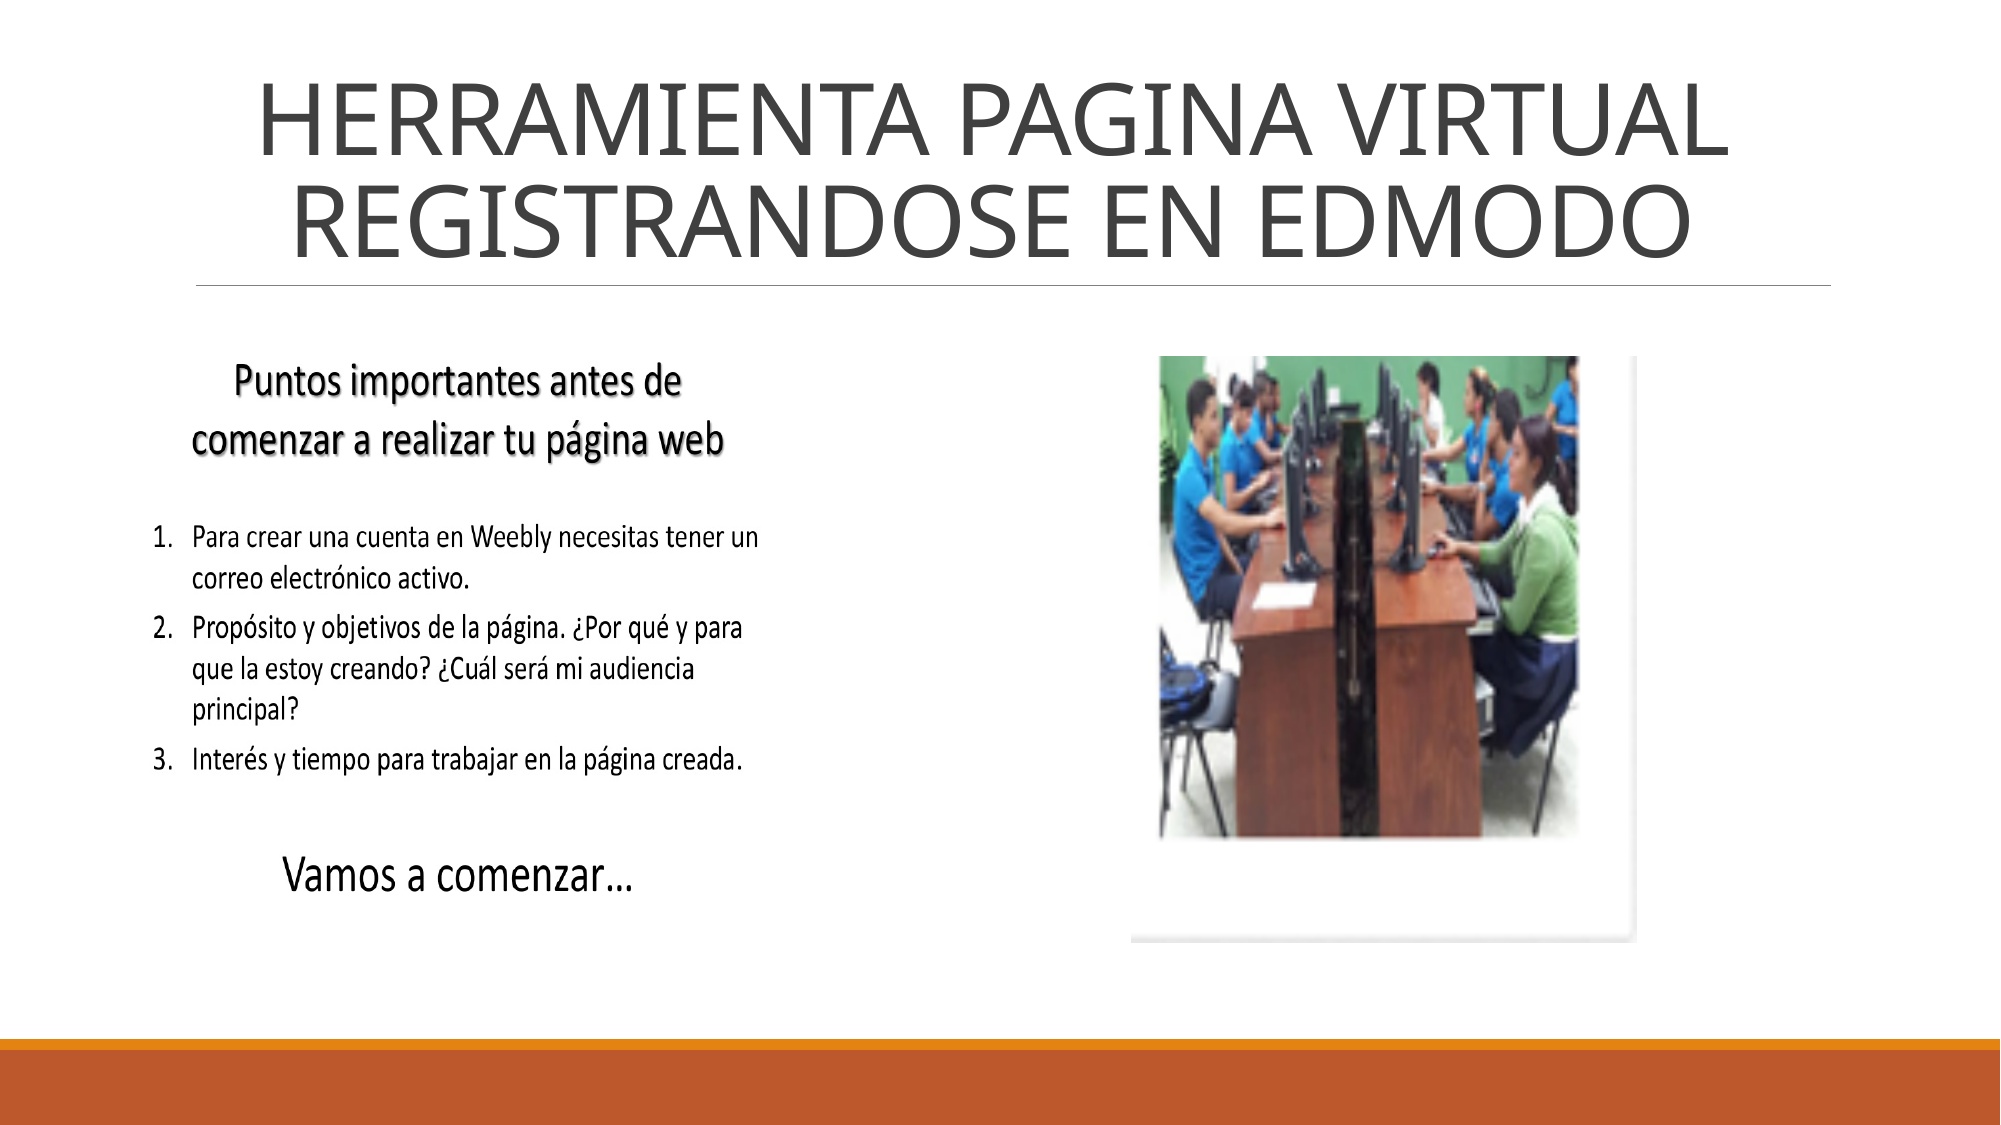

# HERRAMIENTA PAGINA VIRTUAL REGISTRANDOSE EN EDMODO